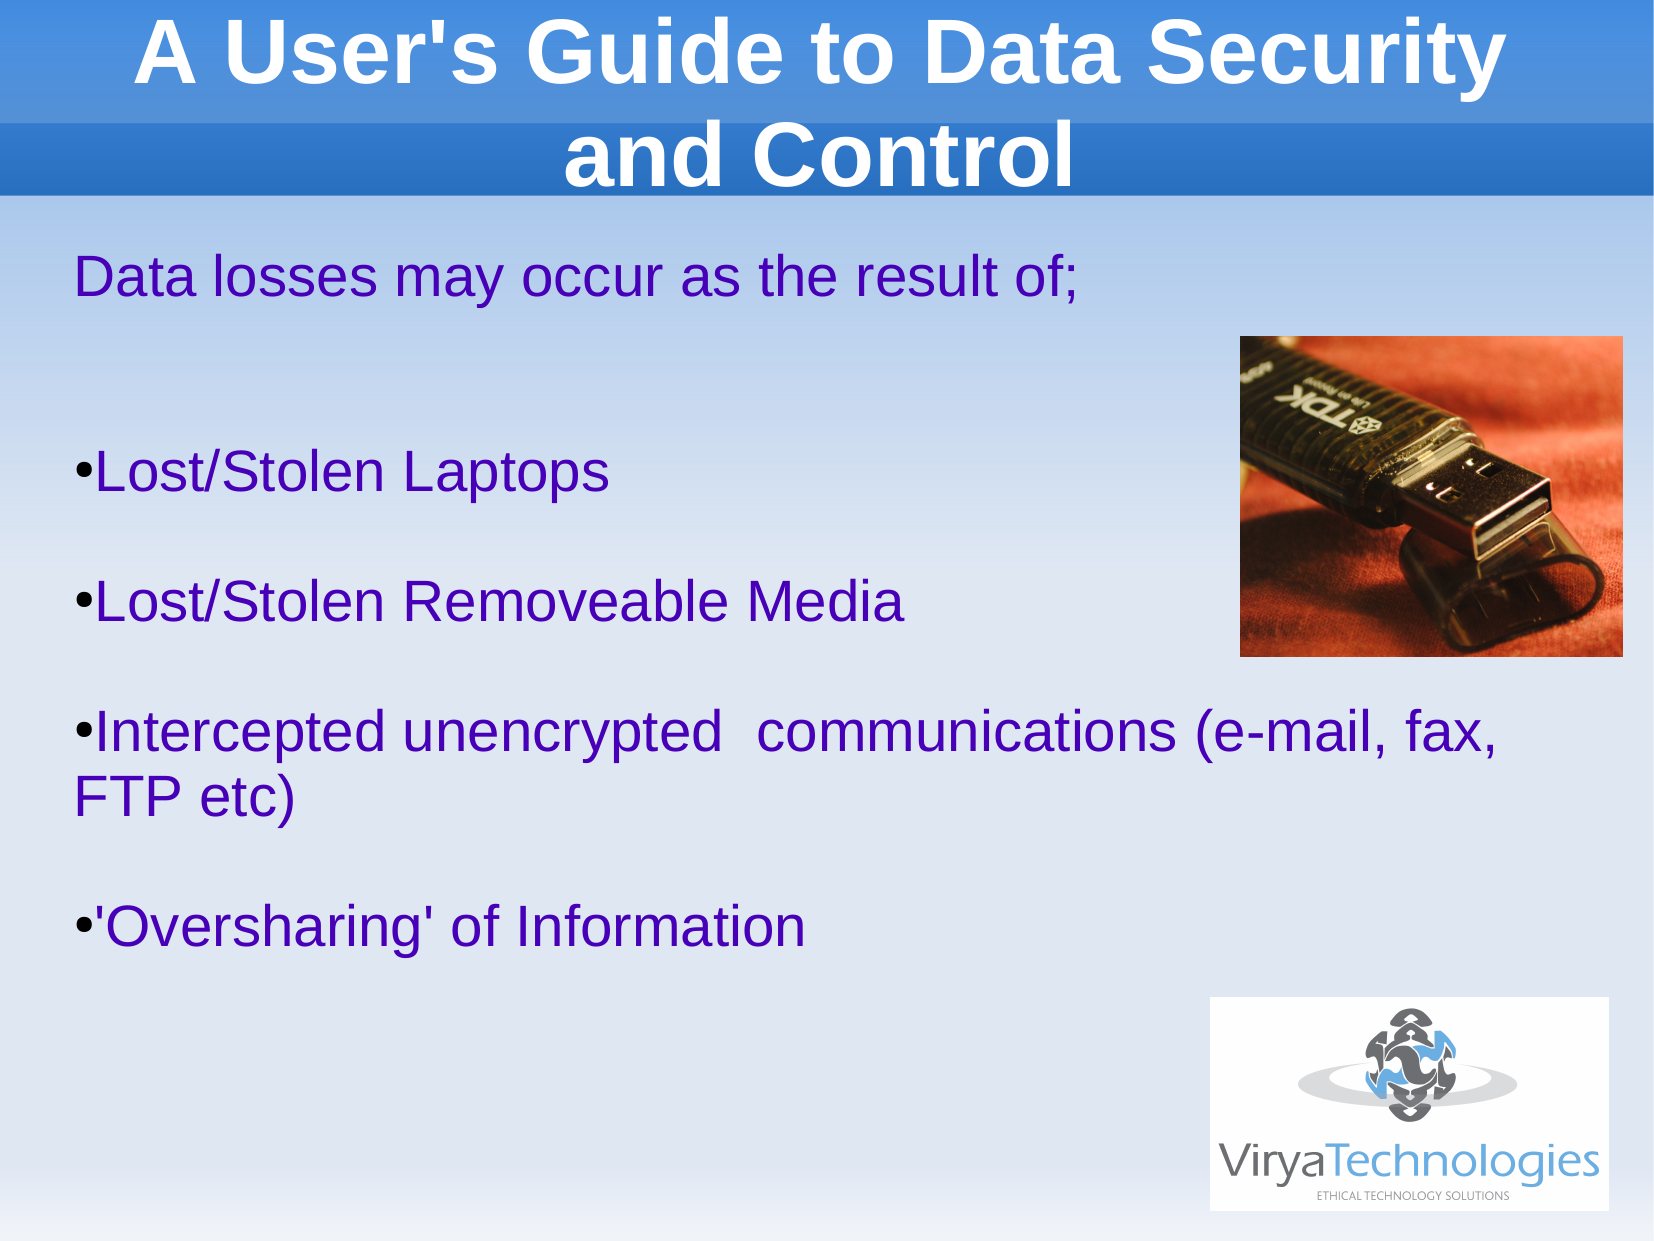

# A User's Guide to Data Security and Control
Data losses may occur as the result of;
Lost/Stolen Laptops
Lost/Stolen Removeable Media
Intercepted unencrypted communications (e-mail, fax, FTP etc)
'Oversharing' of Information